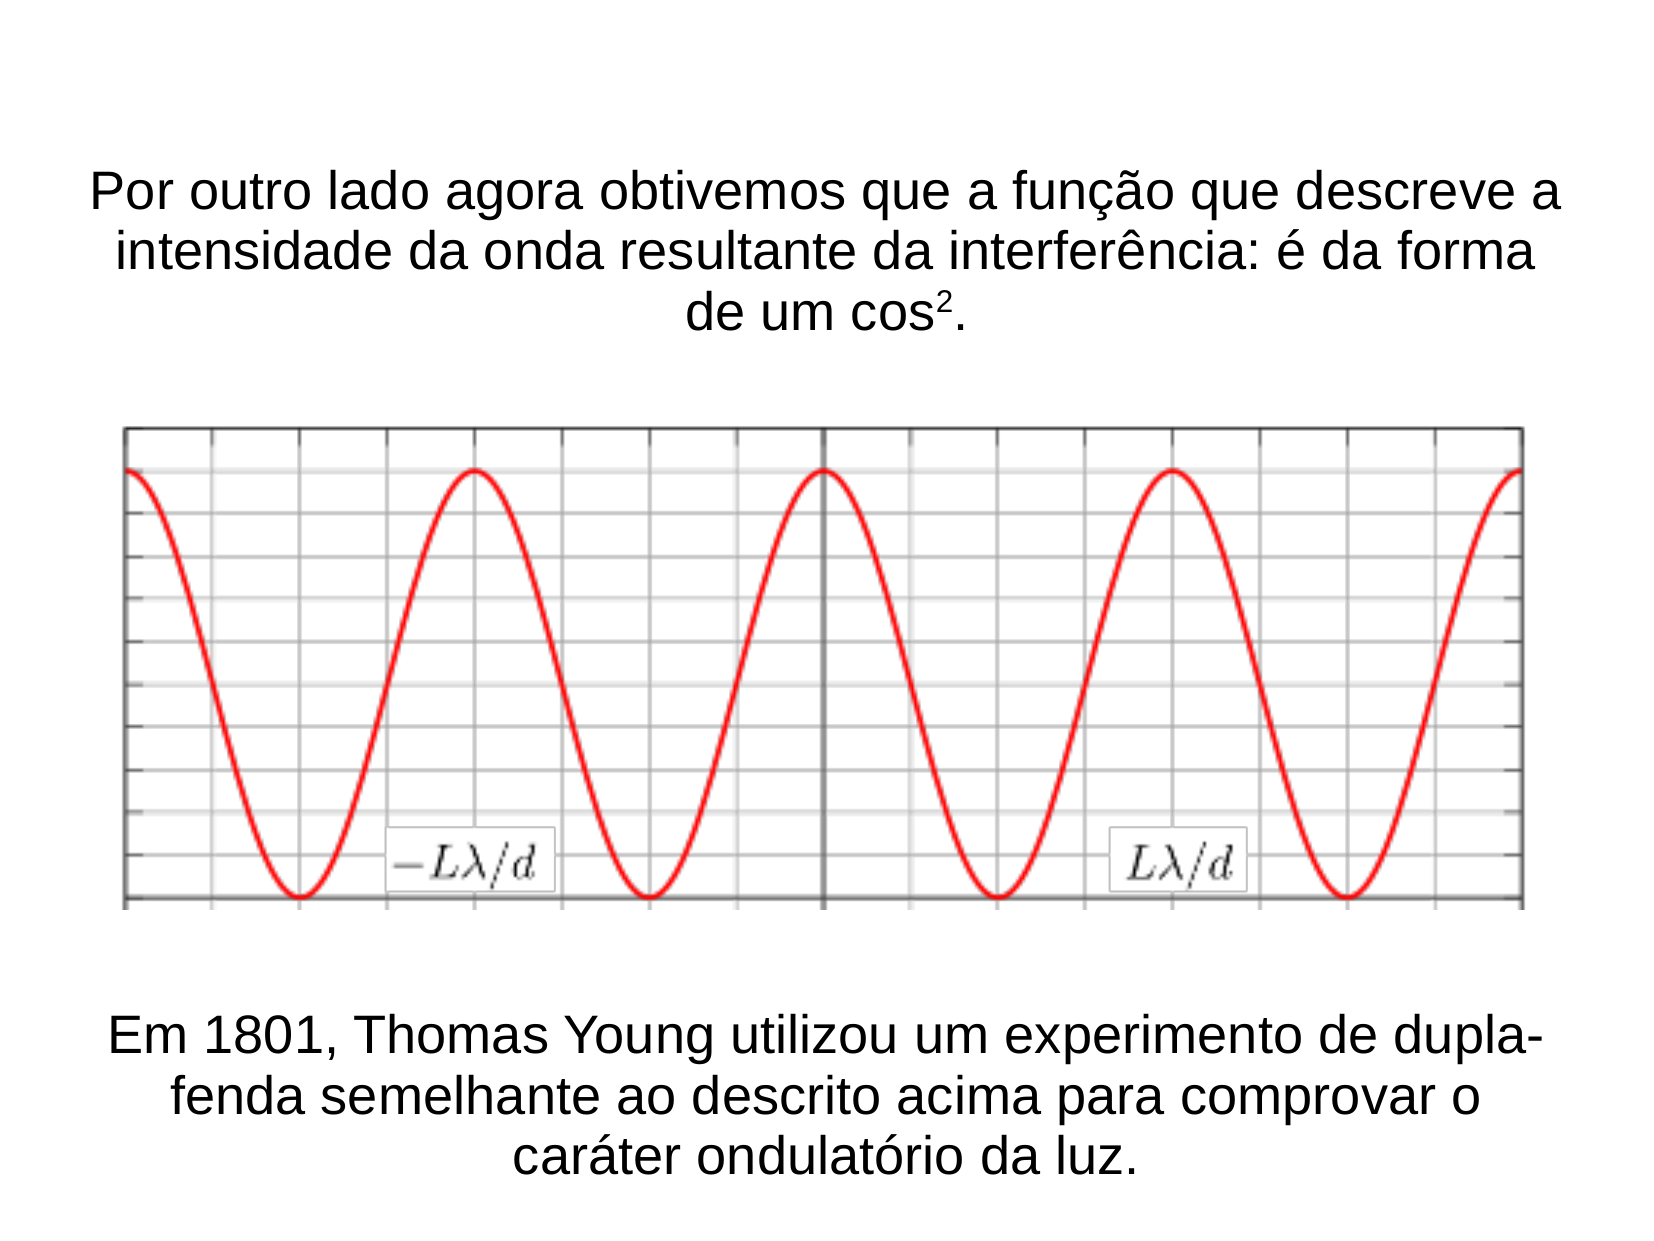

#
Por outro lado agora obtivemos que a função que descreve a intensidade da onda resultante da interferência: é da forma de um cos2.
Em 1801, Thomas Young utilizou um experimento de dupla-fenda semelhante ao descrito acima para comprovar o caráter ondulatório da luz.